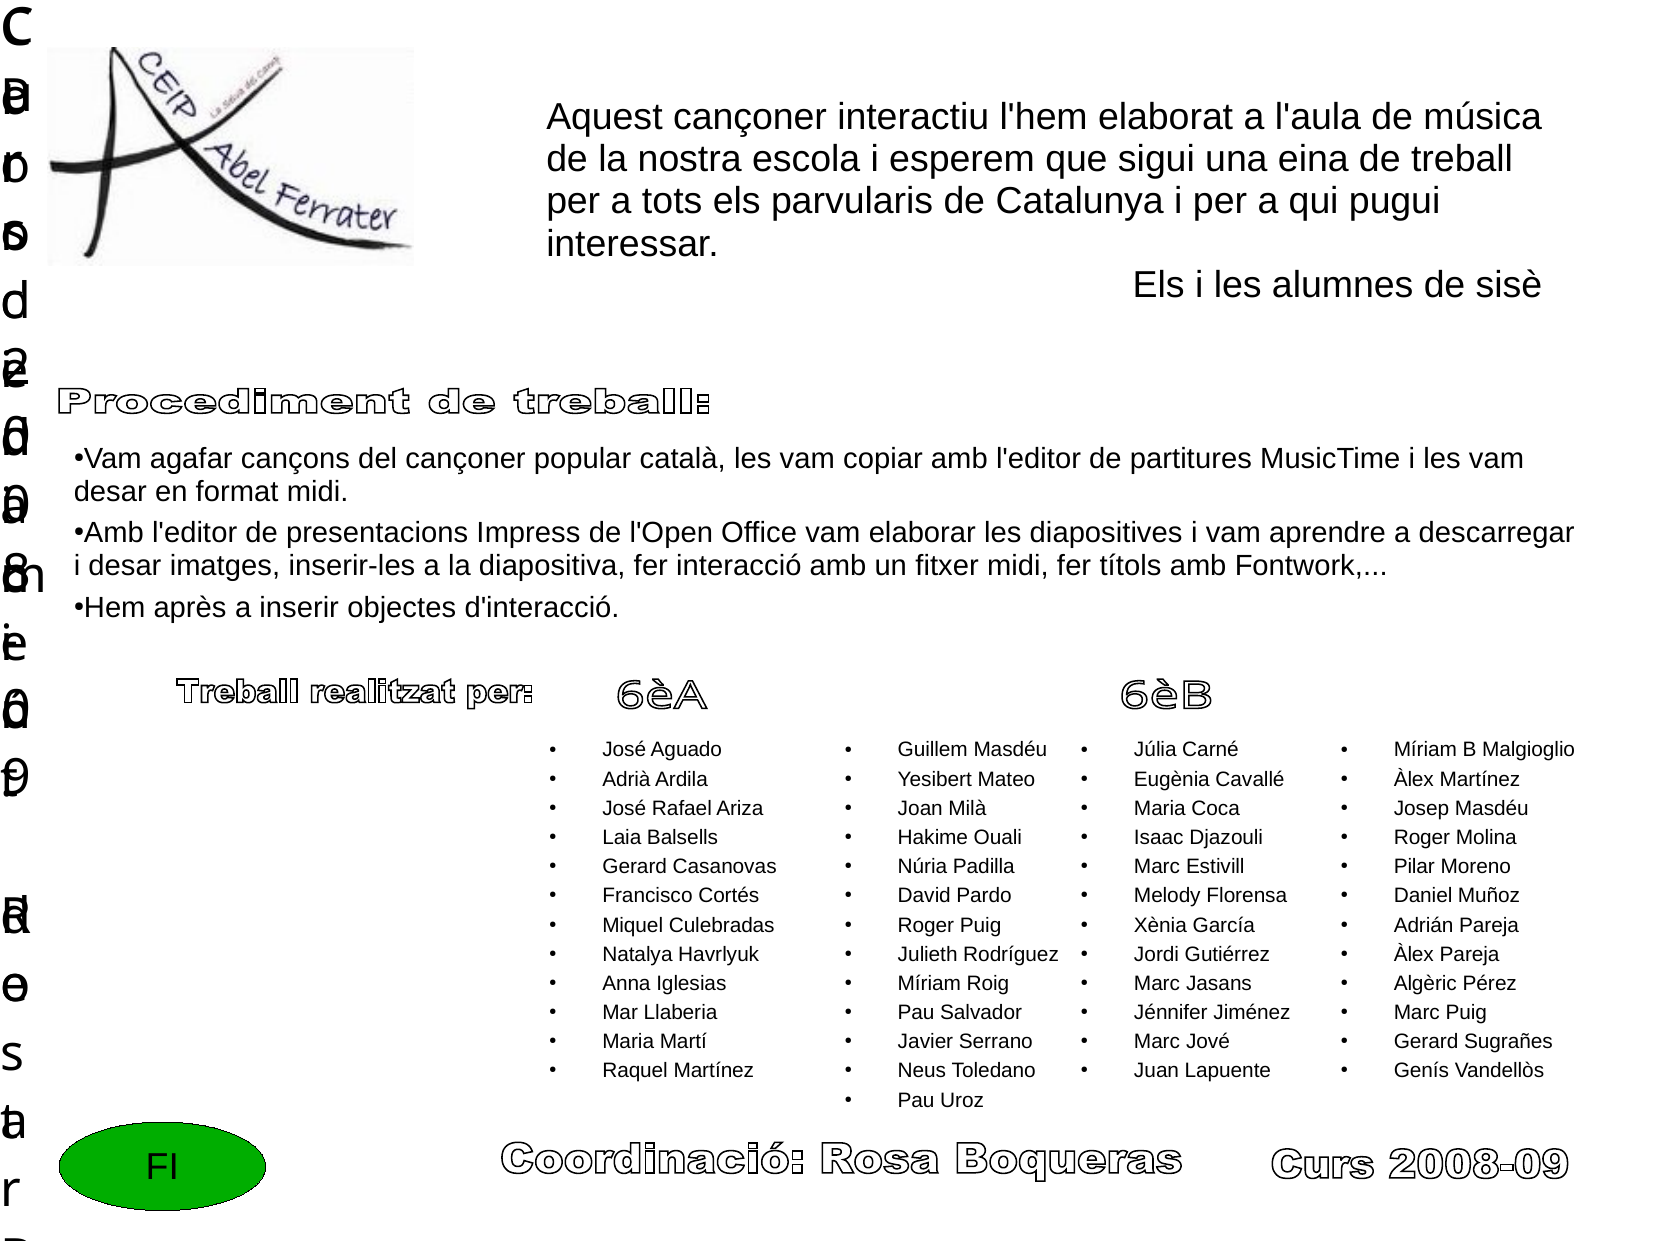

Coordinació: Rosa Boqueras
 Procediment de treball:
Curs 2008-09
Treball realitzat per:
Aquest cançoner interactiu l'hem elaborat a l'aula de música de la nostra escola i esperem que sigui una eina de treball per a tots els parvularis de Catalunya i per a qui pugui interessar.
Els i les alumnes de sisè
Vam agafar cançons del cançoner popular català, les vam copiar amb l'editor de partitures MusicTime i les vam desar en format midi.
Amb l'editor de presentacions Impress de l'Open Office vam elaborar les diapositives i vam aprendre a descarregar i desar imatges, inserir-les a la diapositiva, fer interacció amb un fitxer midi, fer títols amb Fontwork,...
Hem après a inserir objectes d'interacció.
6èA
6èB
José Aguado
Adrià Ardila
José Rafael Ariza
Laia Balsells
Gerard Casanovas
Francisco Cortés
Miquel Culebradas
Natalya Havrlyuk
Anna Iglesias
Mar Llaberia
Maria Martí
Raquel Martínez
# Guillem Masdéu
Yesibert Mateo
Joan Milà
Hakime Ouali
Núria Padilla
David Pardo
Roger Puig
Julieth Rodríguez
Míriam Roig
Pau Salvador
Javier Serrano
Neus Toledano
Pau Uroz
Júlia Carné
Eugènia Cavallé
Maria Coca
Isaac Djazouli
Marc Estivill
Melody Florensa
Xènia García
Jordi Gutiérrez
Marc Jasans
Jénnifer Jiménez
Marc Jové
Juan Lapuente
Míriam B Malgioglio
Àlex Martínez
Josep Masdéu
Roger Molina
Pilar Moreno
Daniel Muñoz
Adrián Pareja
Àlex Pareja
Algèric Pérez
Marc Puig
Gerard Sugrañes
Genís Vandellòs
FI